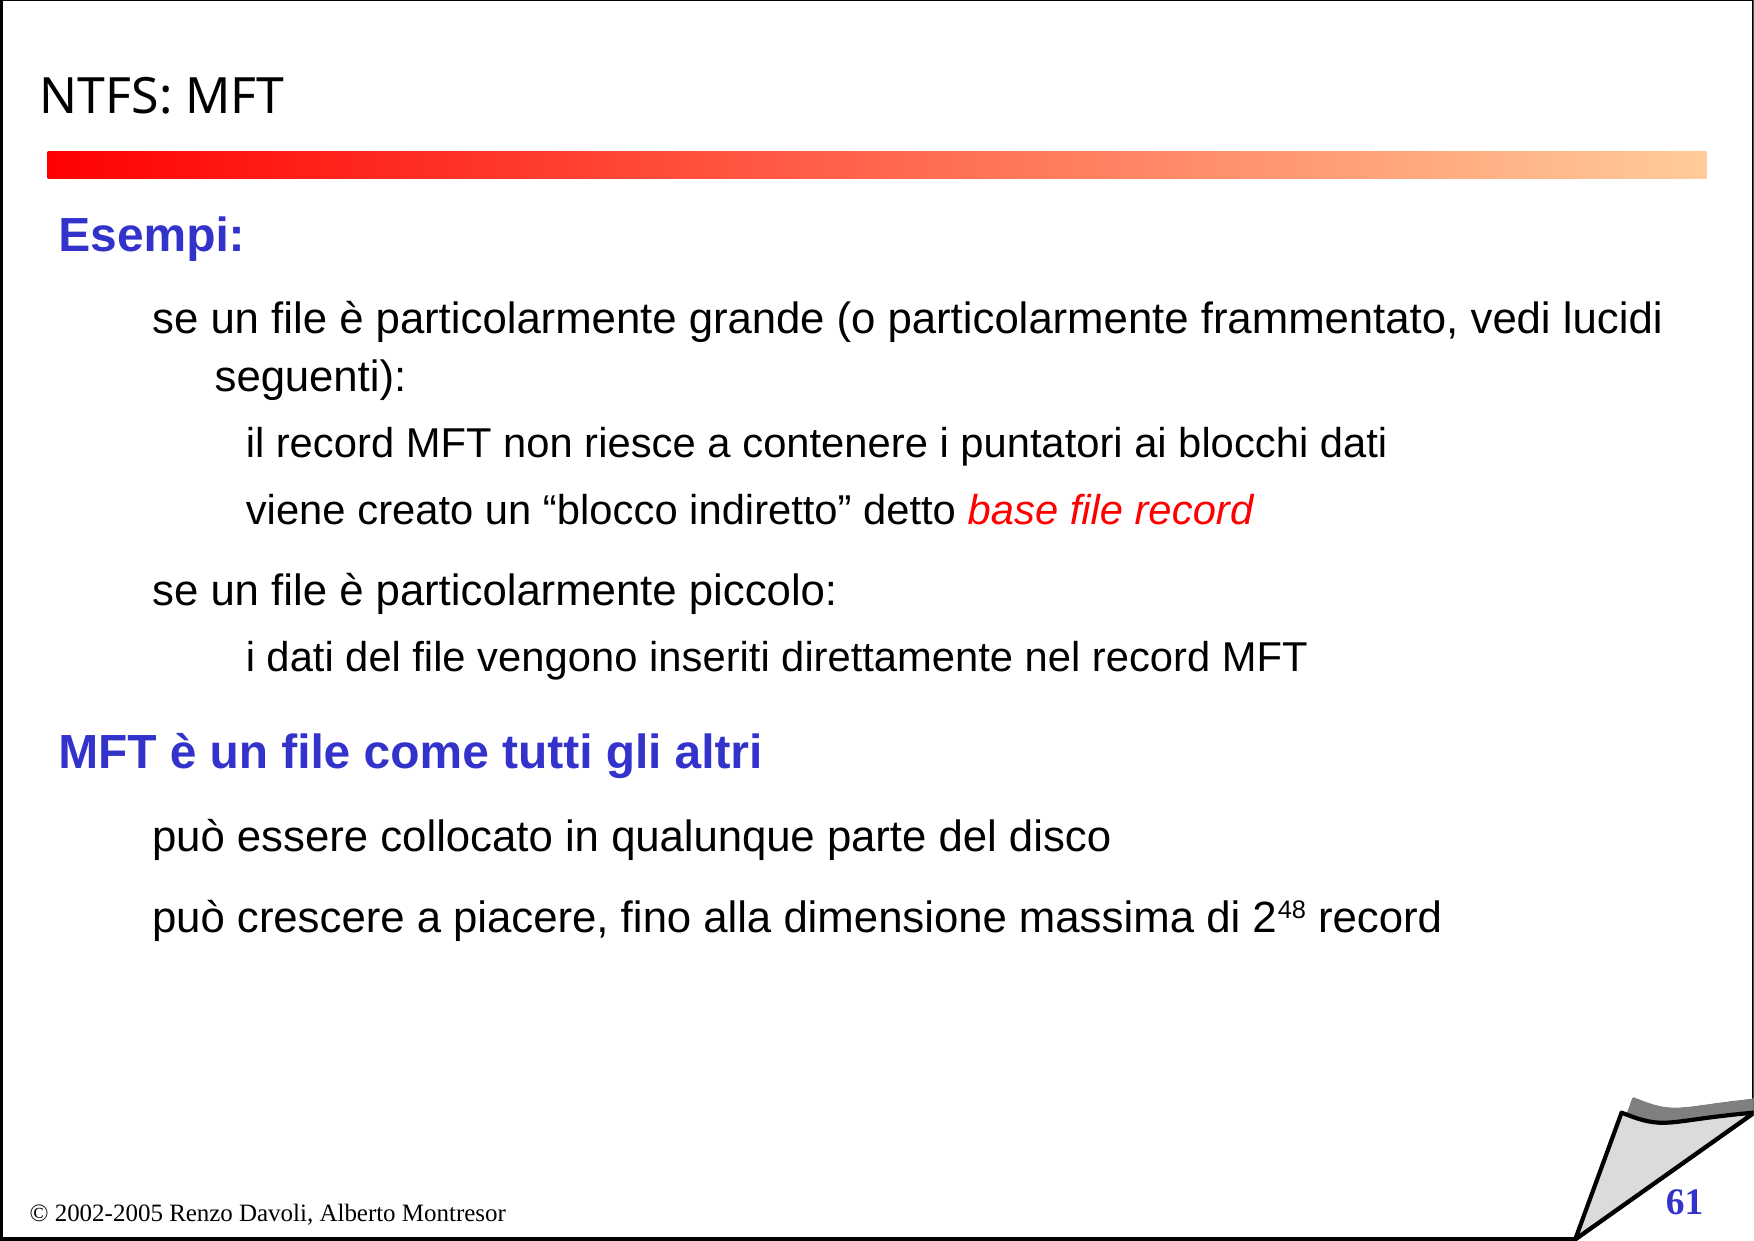

# NTFS: MFT
Esempi:
se un file è particolarmente grande (o particolarmente frammentato, vedi lucidi seguenti):
il record MFT non riesce a contenere i puntatori ai blocchi dati
viene creato un “blocco indiretto” detto base file record
se un file è particolarmente piccolo:
i dati del file vengono inseriti direttamente nel record MFT
MFT è un file come tutti gli altri
può essere collocato in qualunque parte del disco
può crescere a piacere, fino alla dimensione massima di 248 record